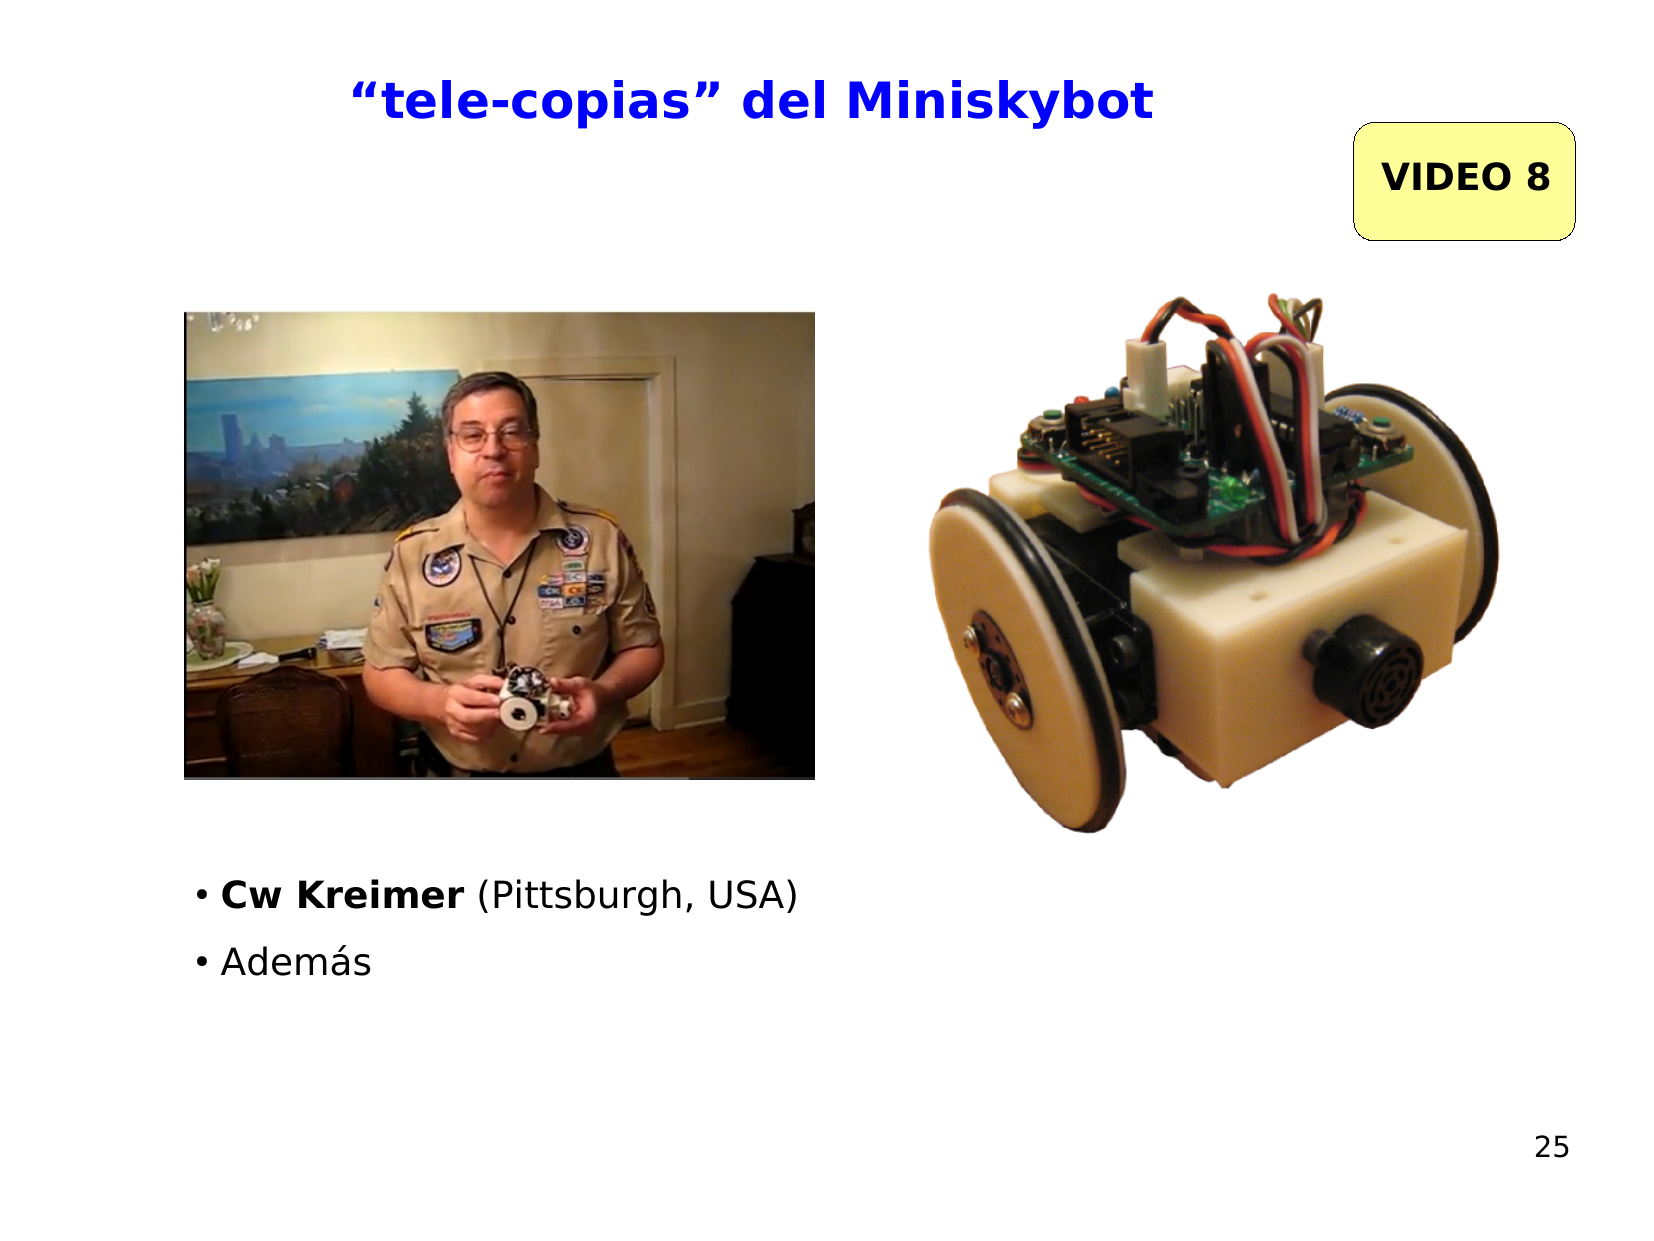

“tele-copias” del Miniskybot
VIDEO 8
 Cw Kreimer (Pittsburgh, USA)
 Además
25